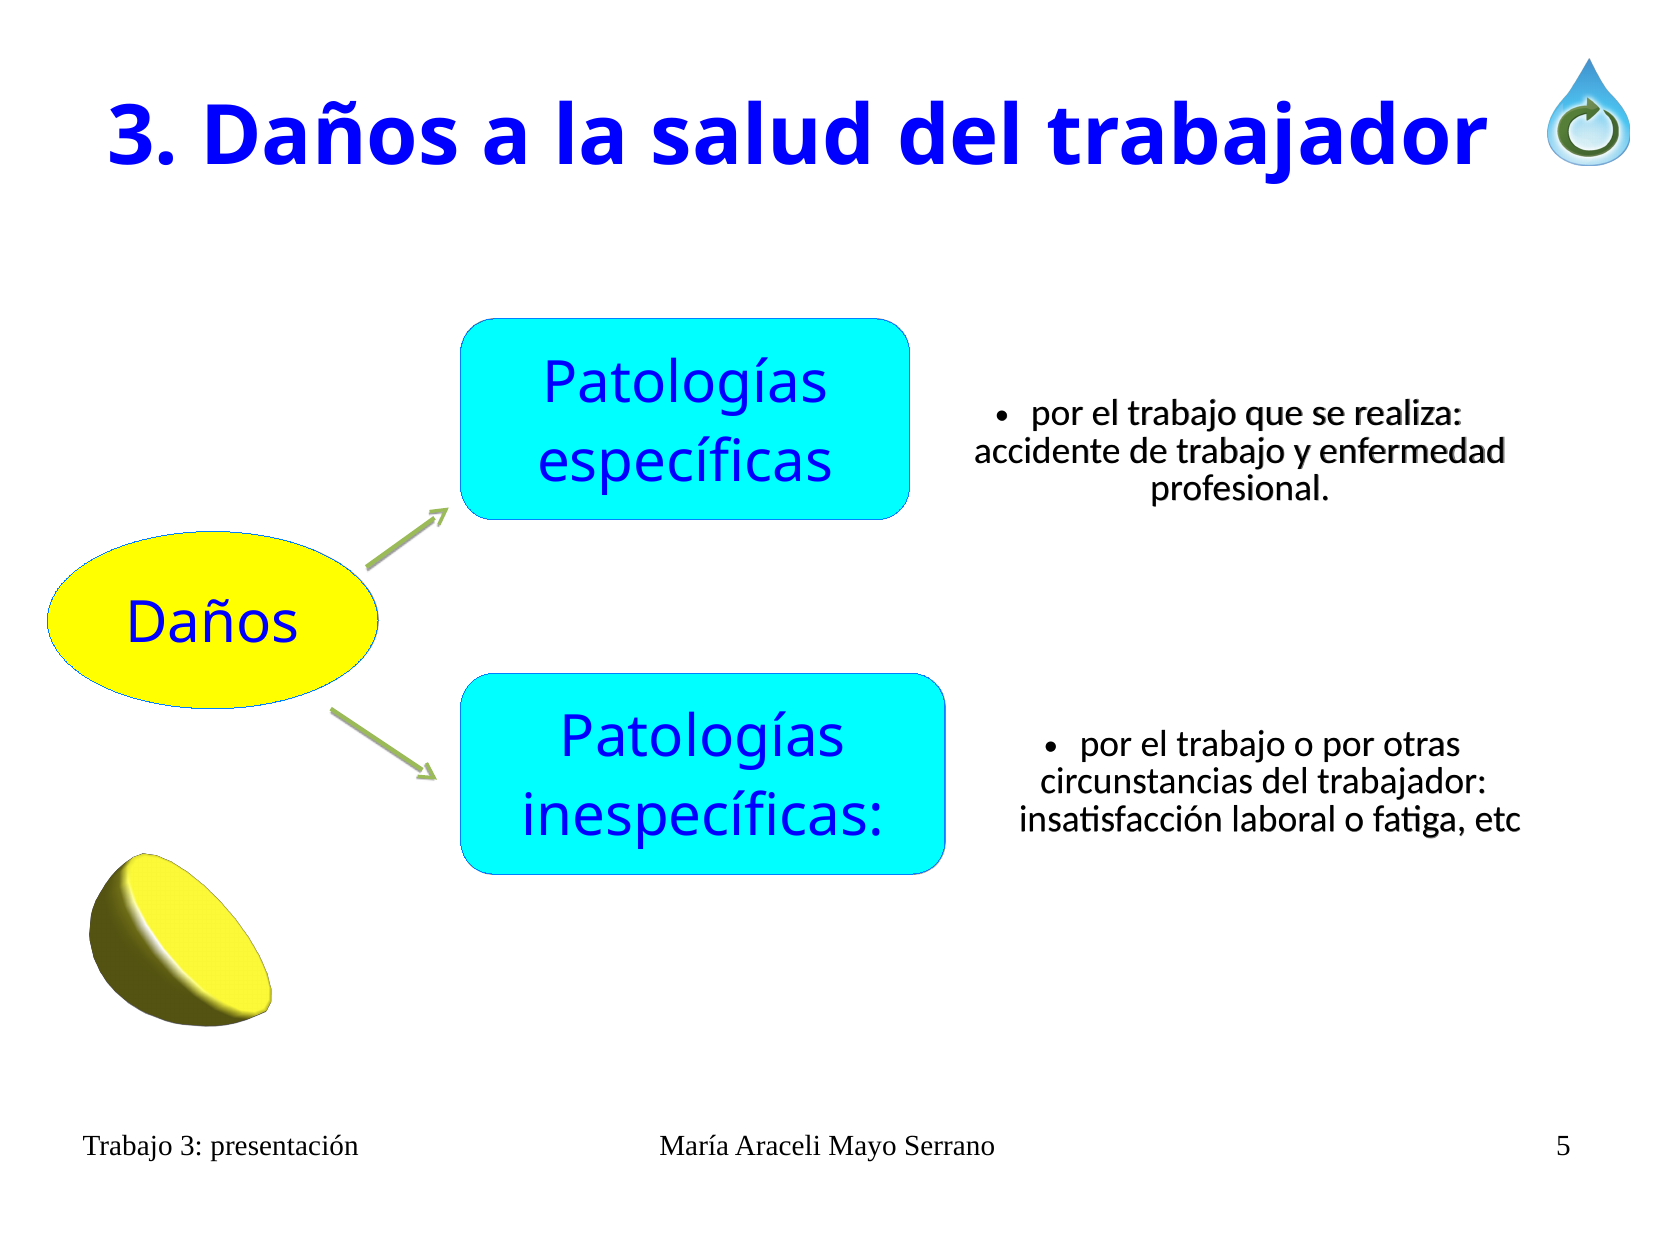

# 3. Daños a la salud del trabajador
Patologías específicas
por el trabajo que se realiza: accidente de trabajo y enfermedad profesional.
Daños
Patologías inespecíficas:
por el trabajo o por otras circunstancias del trabajador:
insatisfacción laboral o fatiga, etc
Trabajo 3: presentación
María Araceli Mayo Serrano
5